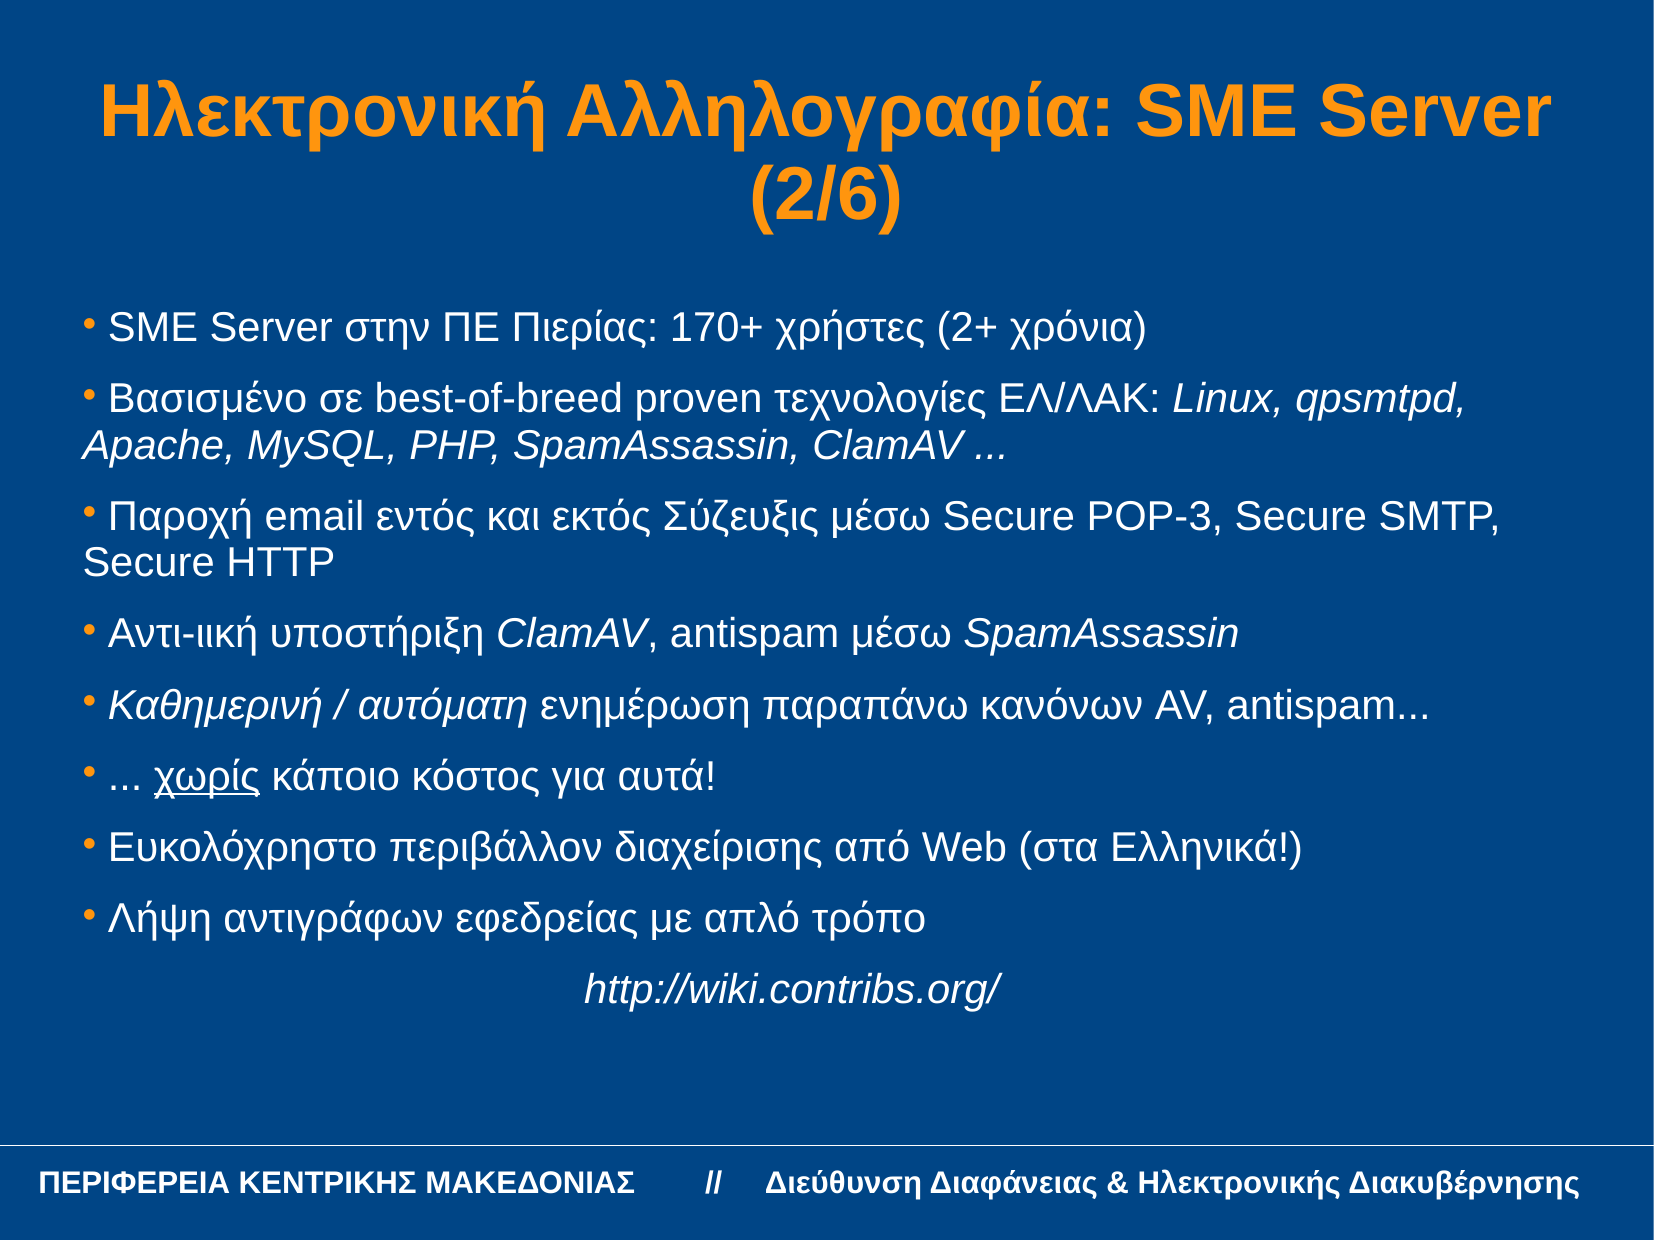

Ηλεκτρονική Αλληλογραφία: SME Server (2/6)
# SME Server στην ΠΕ Πιερίας: 170+ χρήστες (2+ χρόνια)
 Βασισμένο σε best-of-breed proven τεχνολογίες ΕΛ/ΛΑΚ: Linux, qpsmtpd, Apache, MySQL, PHP, SpamAssassin, ClamAV ...
 Παροχή email εντός και εκτός Σύζευξις μέσω Secure POP-3, Secure SΜTP, Secure HTTP
 Αντι-ιική υποστήριξη ClamAV, antispam μέσω SpamAssassin
 Καθημερινή / αυτόματη ενημέρωση παραπάνω κανόνων AV, antispam...
 ... χωρίς κάποιο κόστος για αυτά!
 Ευκολόχρηστο περιβάλλον διαχείρισης από Web (στα Ελληνικά!)
 Λήψη αντιγράφων εφεδρείας με απλό τρόπο
http://wiki.contribs.org/
ΠΕΡΙΦΕΡΕΙΑ ΚΕΝΤΡΙΚΗΣ ΜΑΚΕΔΟΝΙΑΣ // Διεύθυνση Διαφάνειας & Ηλεκτρονικής Διακυβέρνησης